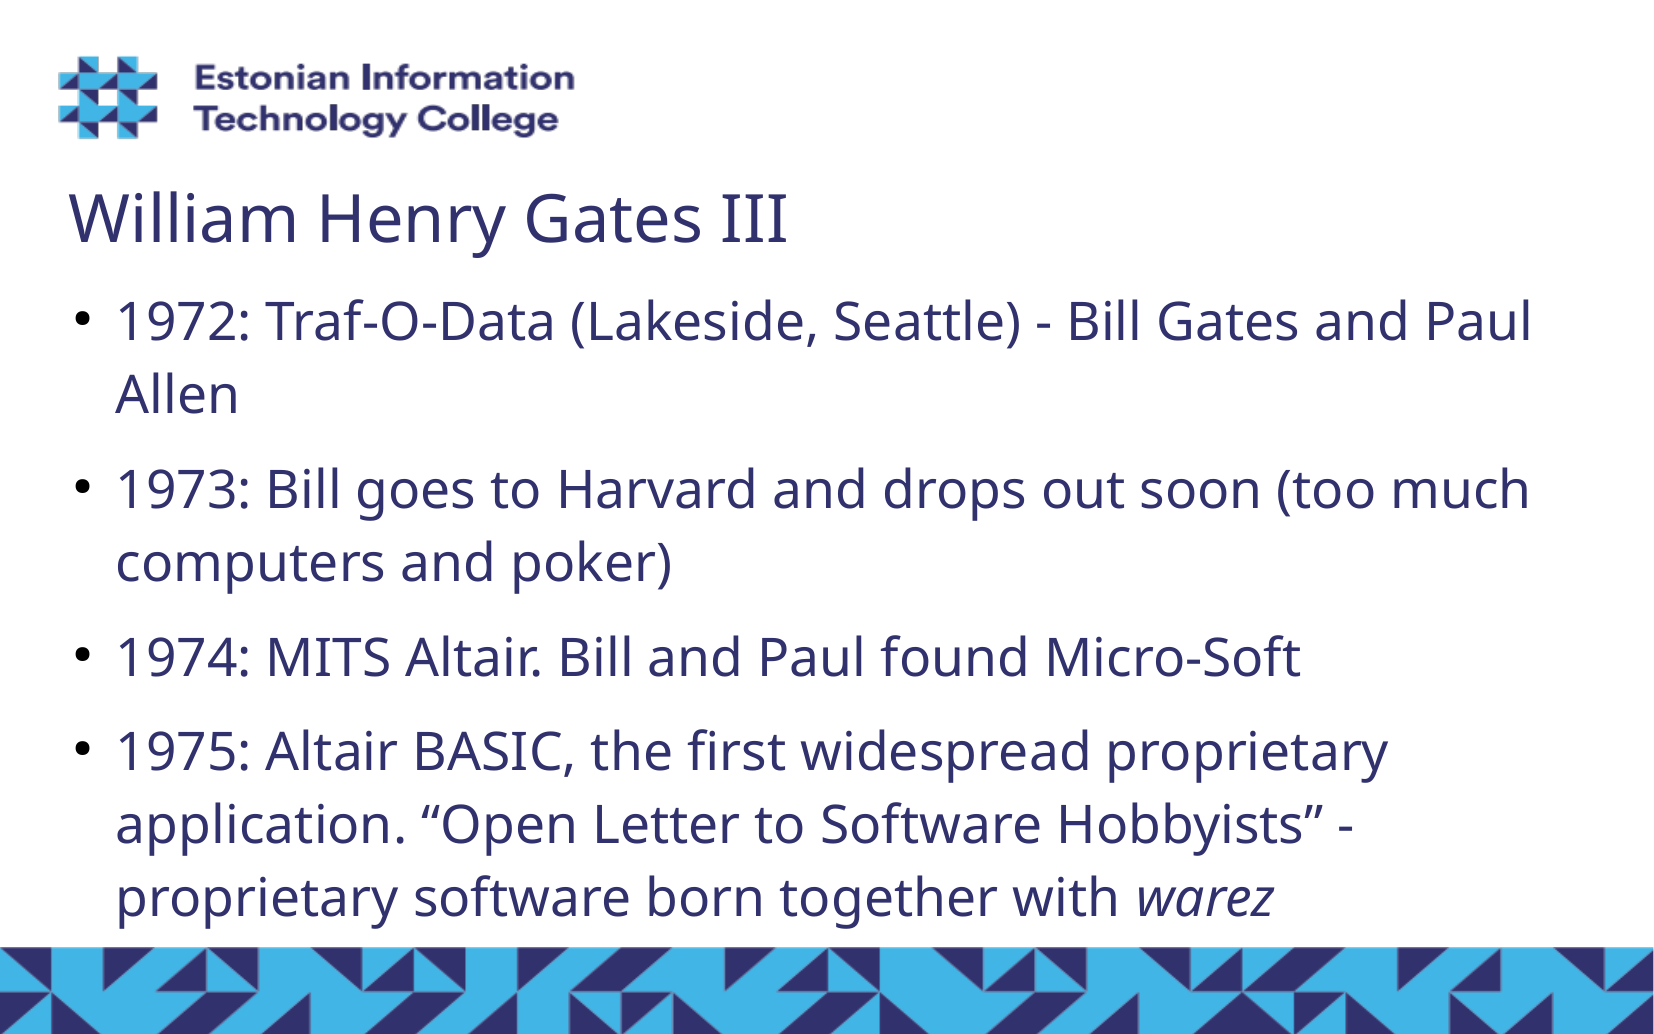

# William Henry Gates III
1972: Traf-O-Data (Lakeside, Seattle) - Bill Gates and Paul Allen
1973: Bill goes to Harvard and drops out soon (too much computers and poker)
1974: MITS Altair. Bill and Paul found Micro-Soft
1975: Altair BASIC, the first widespread proprietary application. “Open Letter to Software Hobbyists” - proprietary software born together with warez